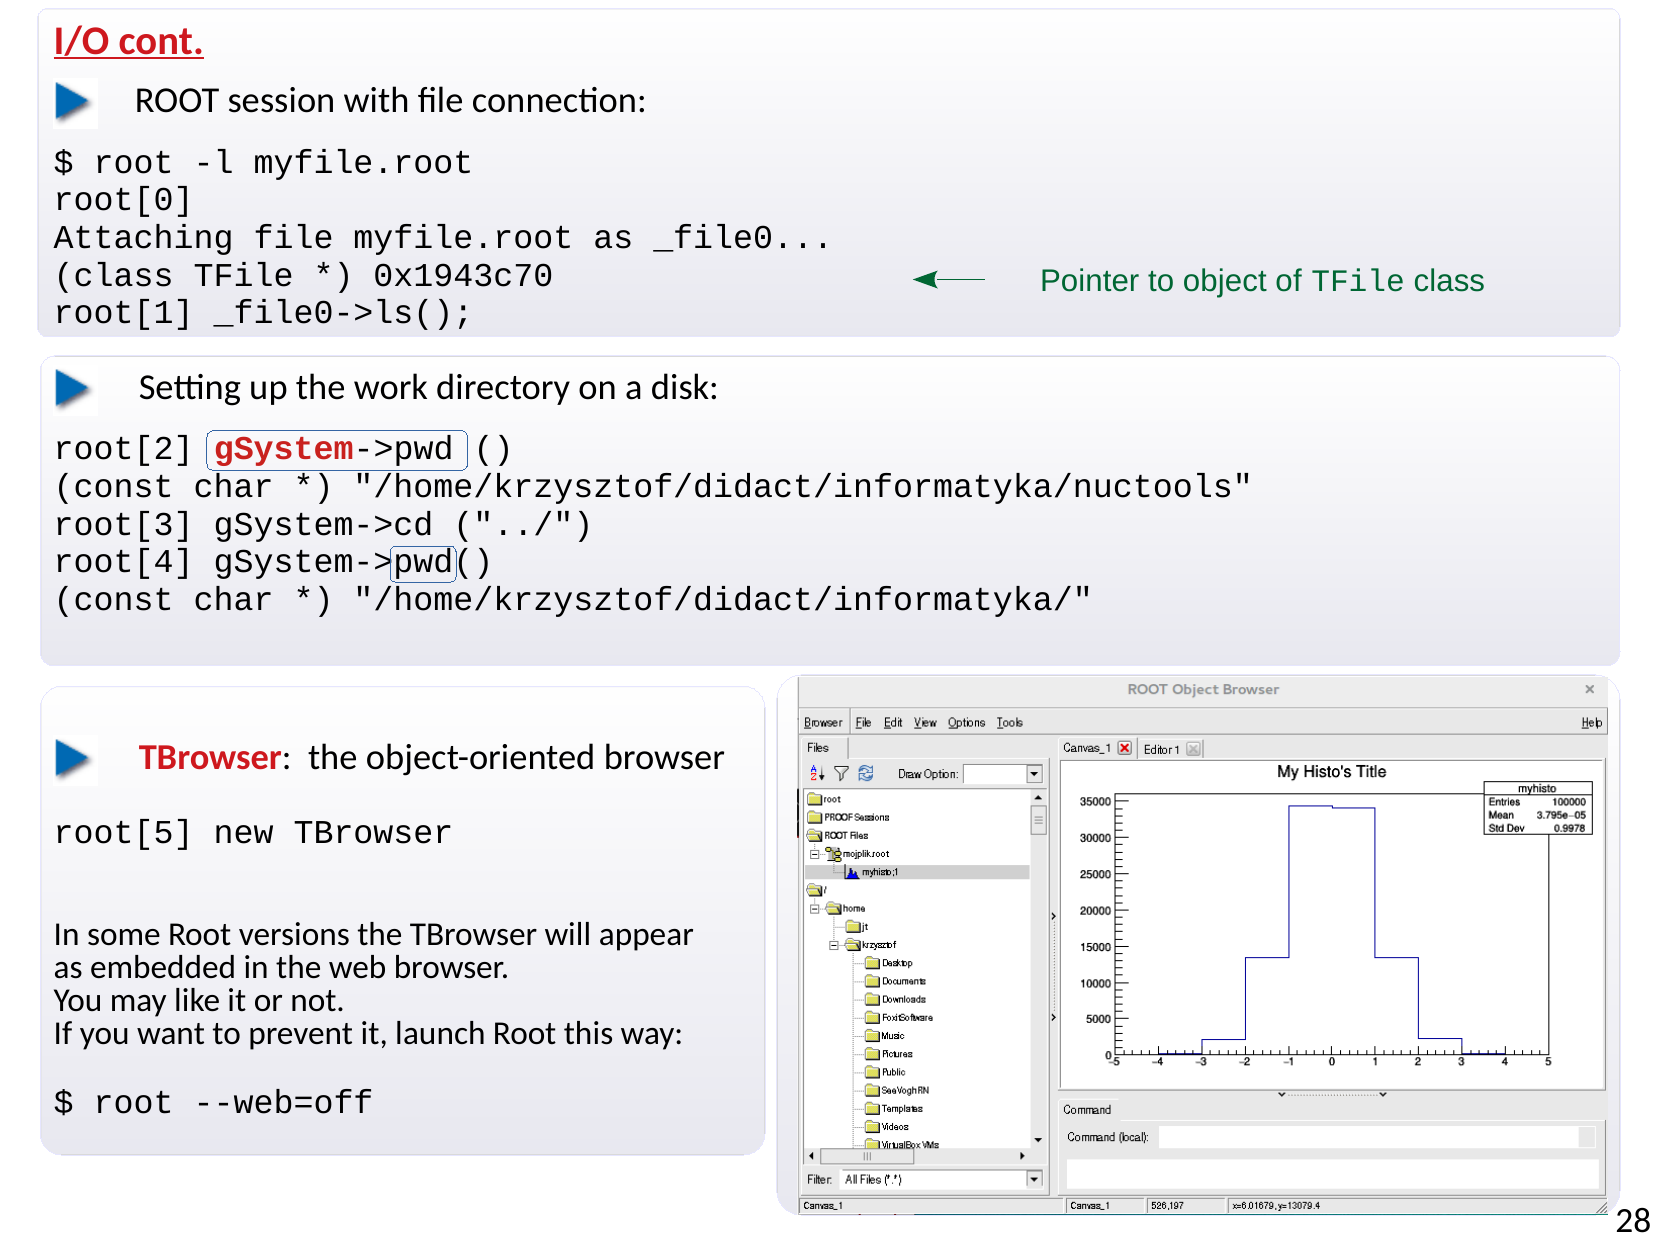

I/O cont.
 ROOT session with file connection:
$ root -l myfile.root
root[0]
Attaching file myfile.root as _file0...
(class TFile *) 0x1943c70
root[1] _file0->ls();
 Setting up the work directory on a disk:
root[2] gSystem->pwd ()
(const char *) "/home/krzysztof/didact/informatyka/nuctools"
root[3] gSystem->cd ("../")
root[4] gSystem->pwd()
(const char *) "/home/krzysztof/didact/informatyka/"
 TBrowser: the object-oriented browser
root[5] new TBrowser
In some Root versions the TBrowser will appear
as embedded in the web browser.
You may like it or not.
If you want to prevent it, launch Root this way:
$ root --web=off
Pointer to object of TFile class